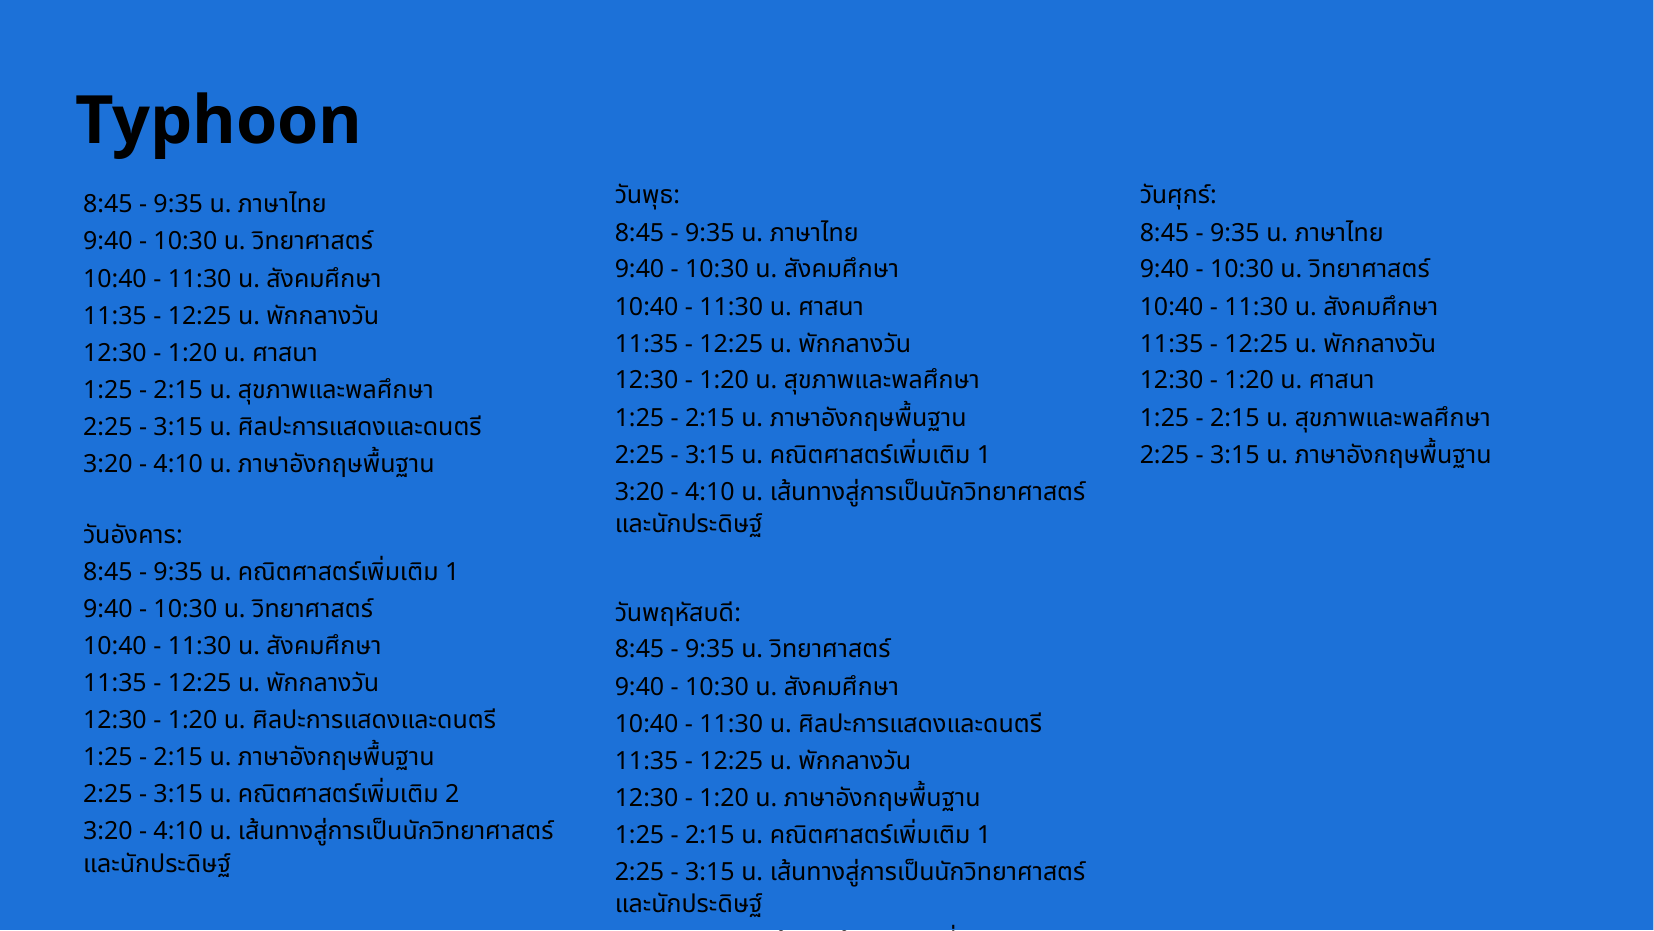

# Typhoon
วันพุธ:
8:45 - 9:35 น. ภาษาไทย
9:40 - 10:30 น. สังคมศึกษา
10:40 - 11:30 น. ศาสนา
11:35 - 12:25 น. พักกลางวัน
12:30 - 1:20 น. สุขภาพและพลศึกษา
1:25 - 2:15 น. ภาษาอังกฤษพื้นฐาน
2:25 - 3:15 น. คณิตศาสตร์เพิ่มเติม 1
3:20 - 4:10 น. เส้นทางสู่การเป็นนักวิทยาศาสตร์และนักประดิษฐ์
วันพฤหัสบดี:
8:45 - 9:35 น. วิทยาศาสตร์
9:40 - 10:30 น. สังคมศึกษา
10:40 - 11:30 น. ศิลปะการแสดงและดนตรี
11:35 - 12:25 น. พักกลางวัน
12:30 - 1:20 น. ภาษาอังกฤษพื้นฐาน
1:25 - 2:15 น. คณิตศาสตร์เพิ่มเติม 1
2:25 - 3:15 น. เส้นทางสู่การเป็นนักวิทยาศาสตร์และนักประดิษฐ์
3:20 - 4:10 น. คำแนะนำกิจกรรมที่ 1
วันศุกร์:
8:45 - 9:35 น. ภาษาไทย
9:40 - 10:30 น. วิทยาศาสตร์
10:40 - 11:30 น. สังคมศึกษา
11:35 - 12:25 น. พักกลางวัน
12:30 - 1:20 น. ศาสนา
1:25 - 2:15 น. สุขภาพและพลศึกษา
2:25 - 3:15 น. ภาษาอังกฤษพื้นฐาน
8:45 - 9:35 น. ภาษาไทย
9:40 - 10:30 น. วิทยาศาสตร์
10:40 - 11:30 น. สังคมศึกษา
11:35 - 12:25 น. พักกลางวัน
12:30 - 1:20 น. ศาสนา
1:25 - 2:15 น. สุขภาพและพลศึกษา
2:25 - 3:15 น. ศิลปะการแสดงและดนตรี
3:20 - 4:10 น. ภาษาอังกฤษพื้นฐาน
วันอังคาร:
8:45 - 9:35 น. คณิตศาสตร์เพิ่มเติม 1
9:40 - 10:30 น. วิทยาศาสตร์
10:40 - 11:30 น. สังคมศึกษา
11:35 - 12:25 น. พักกลางวัน
12:30 - 1:20 น. ศิลปะการแสดงและดนตรี
1:25 - 2:15 น. ภาษาอังกฤษพื้นฐาน
2:25 - 3:15 น. คณิตศาสตร์เพิ่มเติม 2
3:20 - 4:10 น. เส้นทางสู่การเป็นนักวิทยาศาสตร์และนักประดิษฐ์